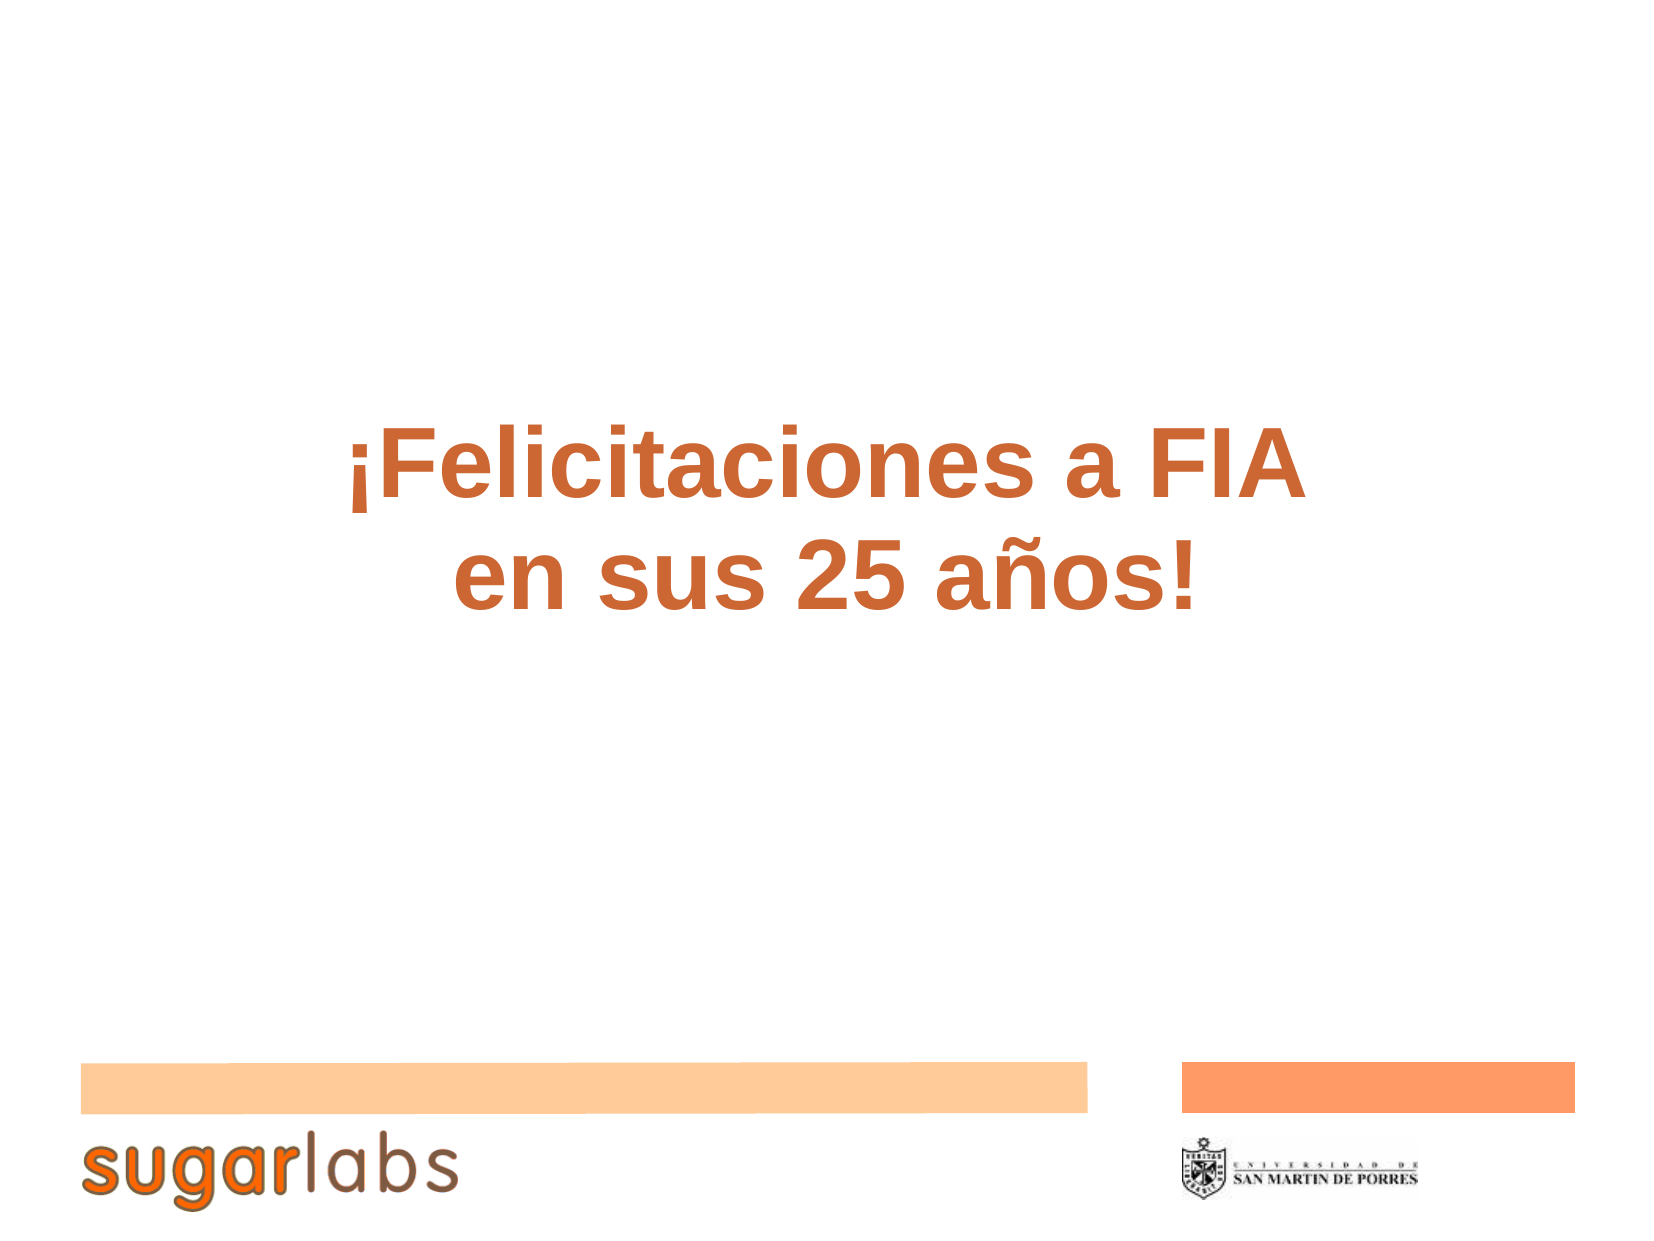

# ¡Felicitaciones a FIA en sus 25 años!